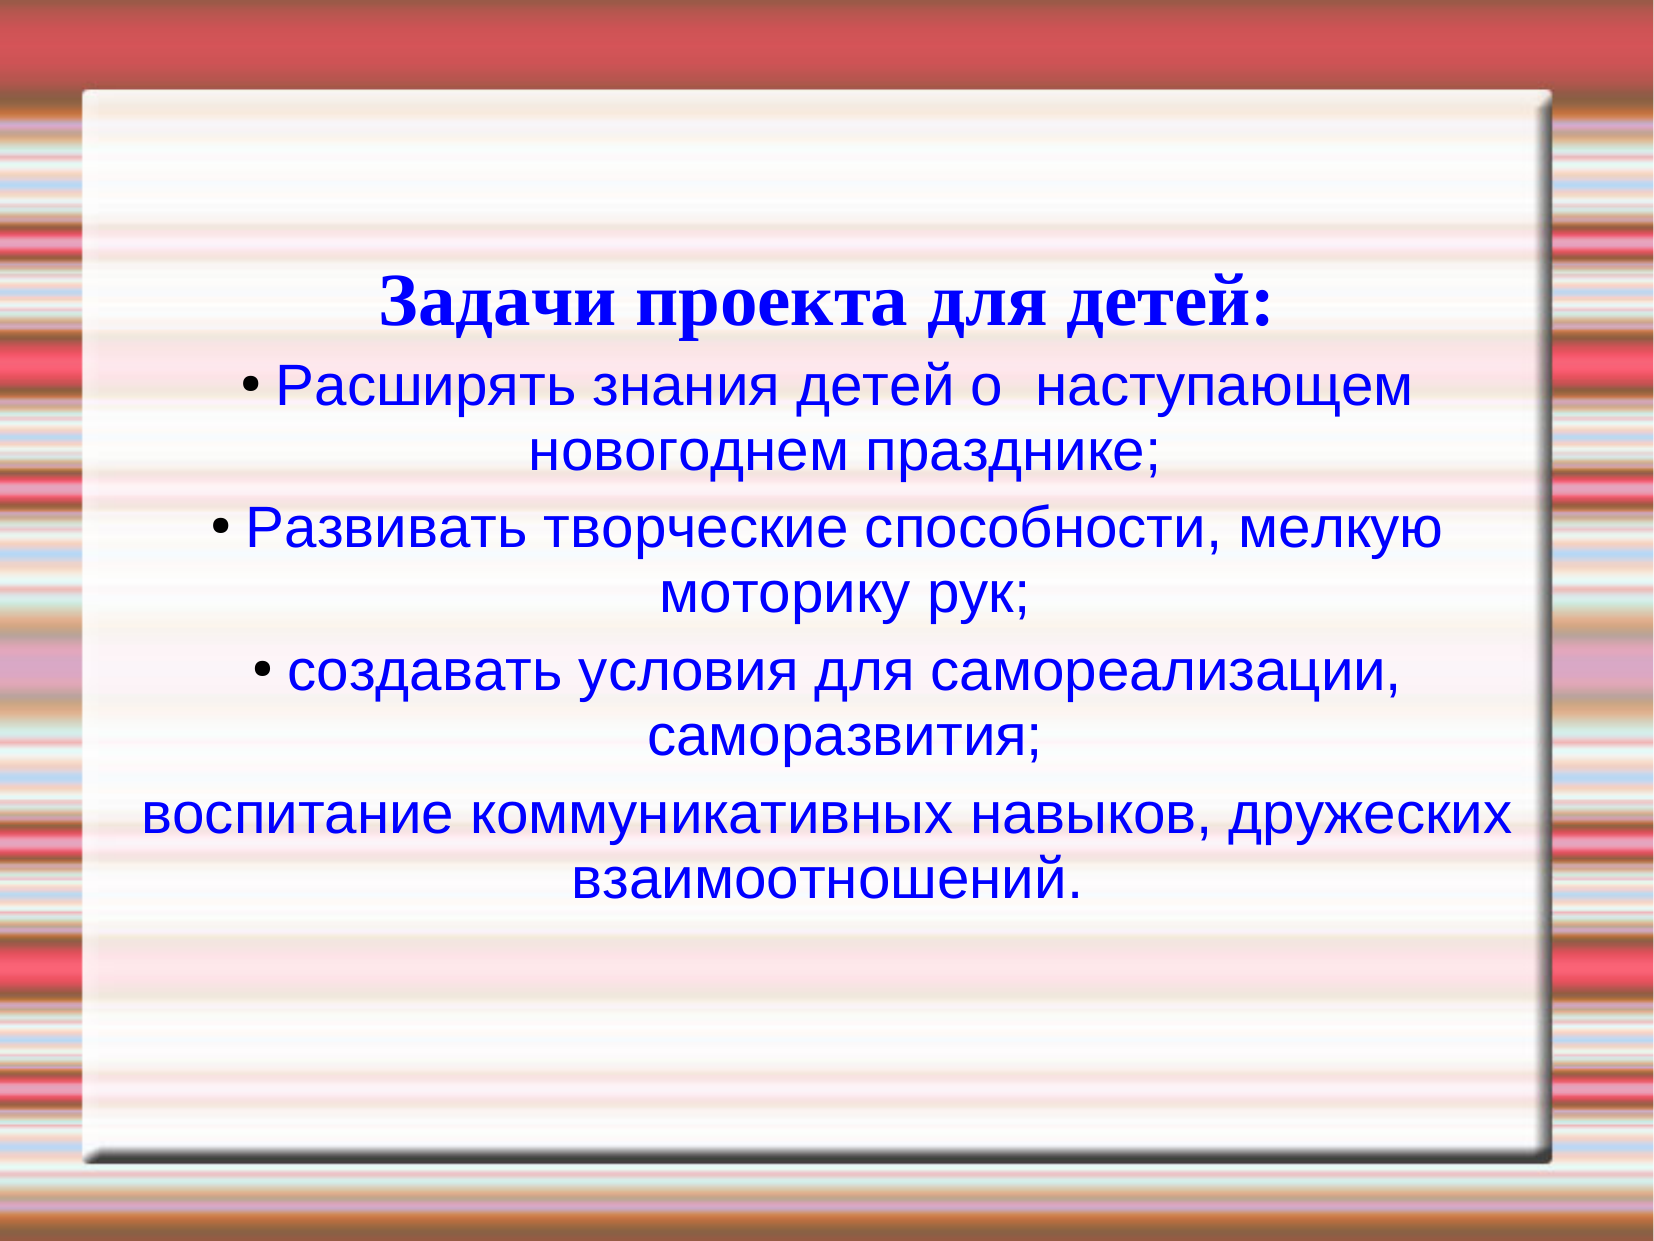

# Задачи проекта для детей:
Расширять знания детей о  наступающем новогоднем празднике;
Развивать творческие способности, мелкую моторику рук;
создавать условия для самореализации, саморазвития;
воспитание коммуникативных навыков, дружеских взаимоотношений.